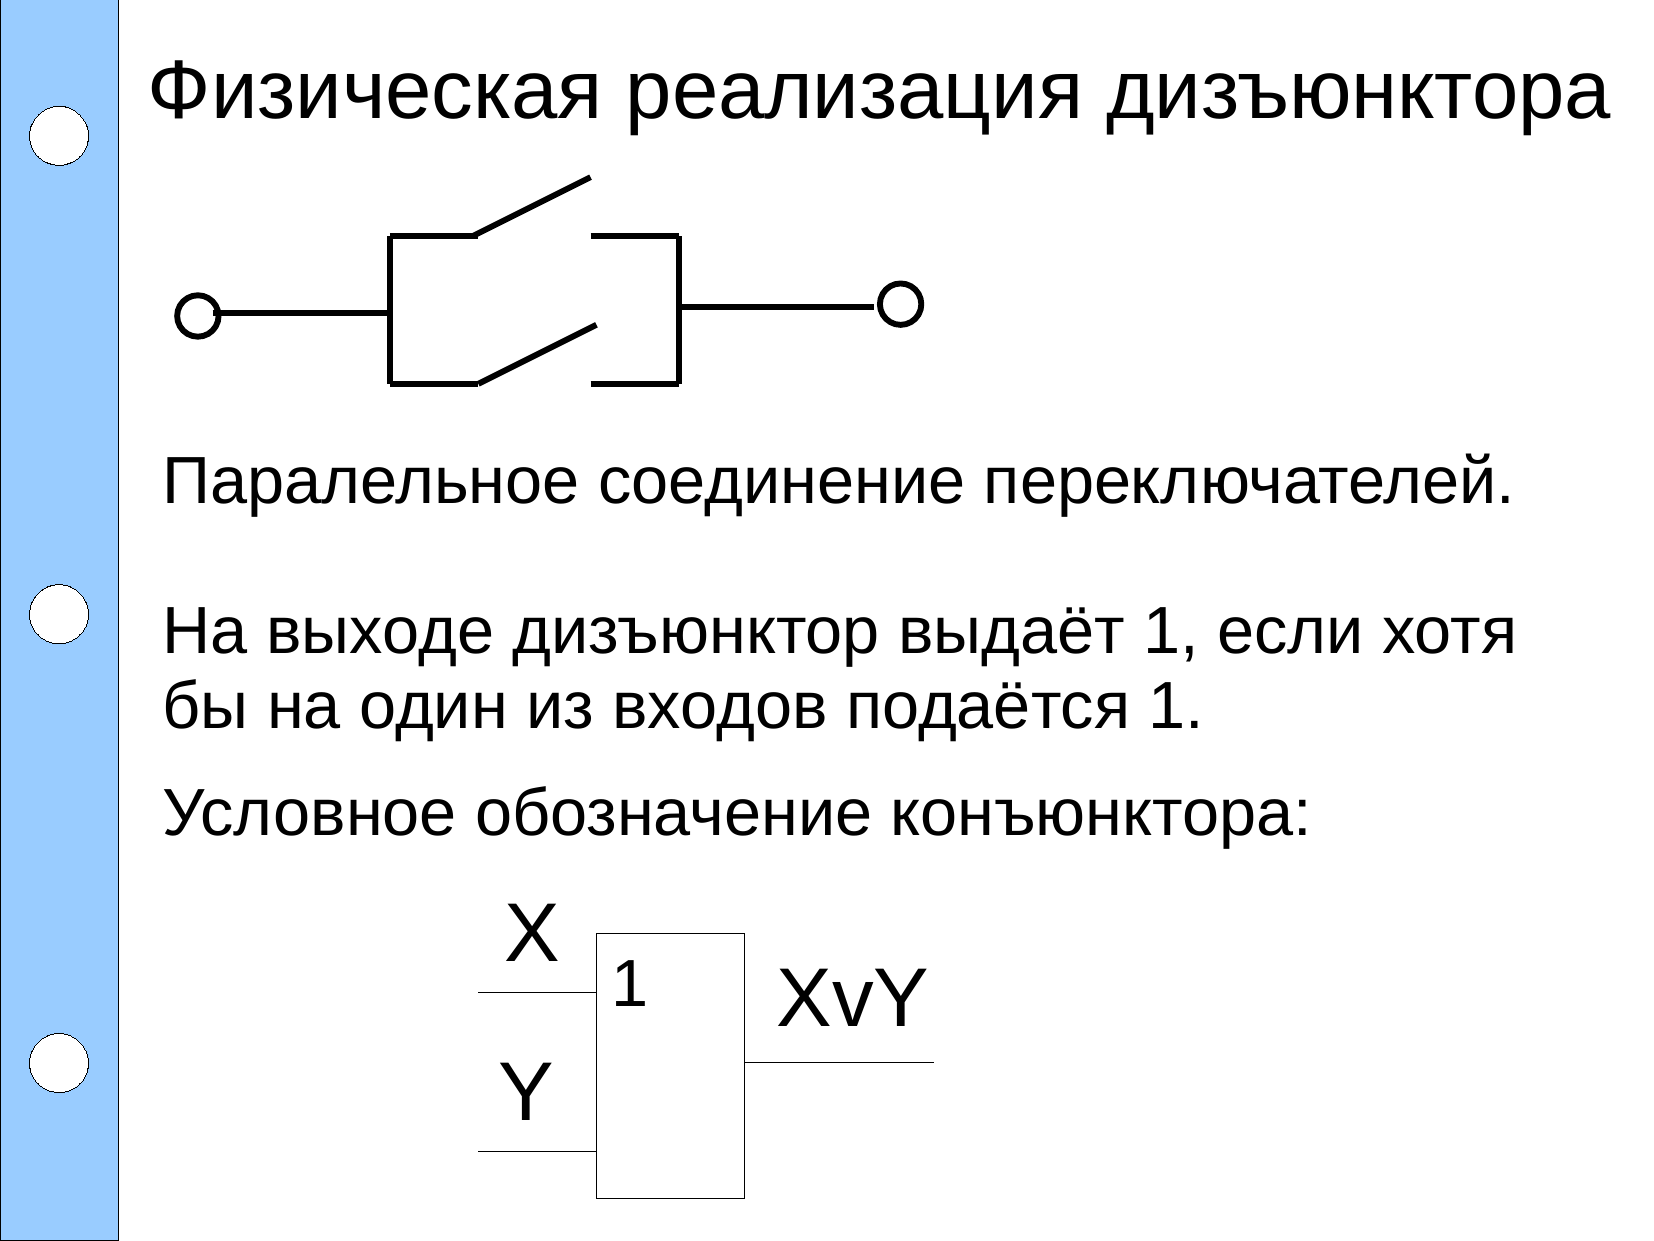

Физическая реализация дизъюнктора
Паралельное соединение переключателей.
На выходе дизъюнктор выдаёт 1, если хотя бы на один из входов подаётся 1.
Условное обозначение конъюнктора:
Х
1
ХvY
Y